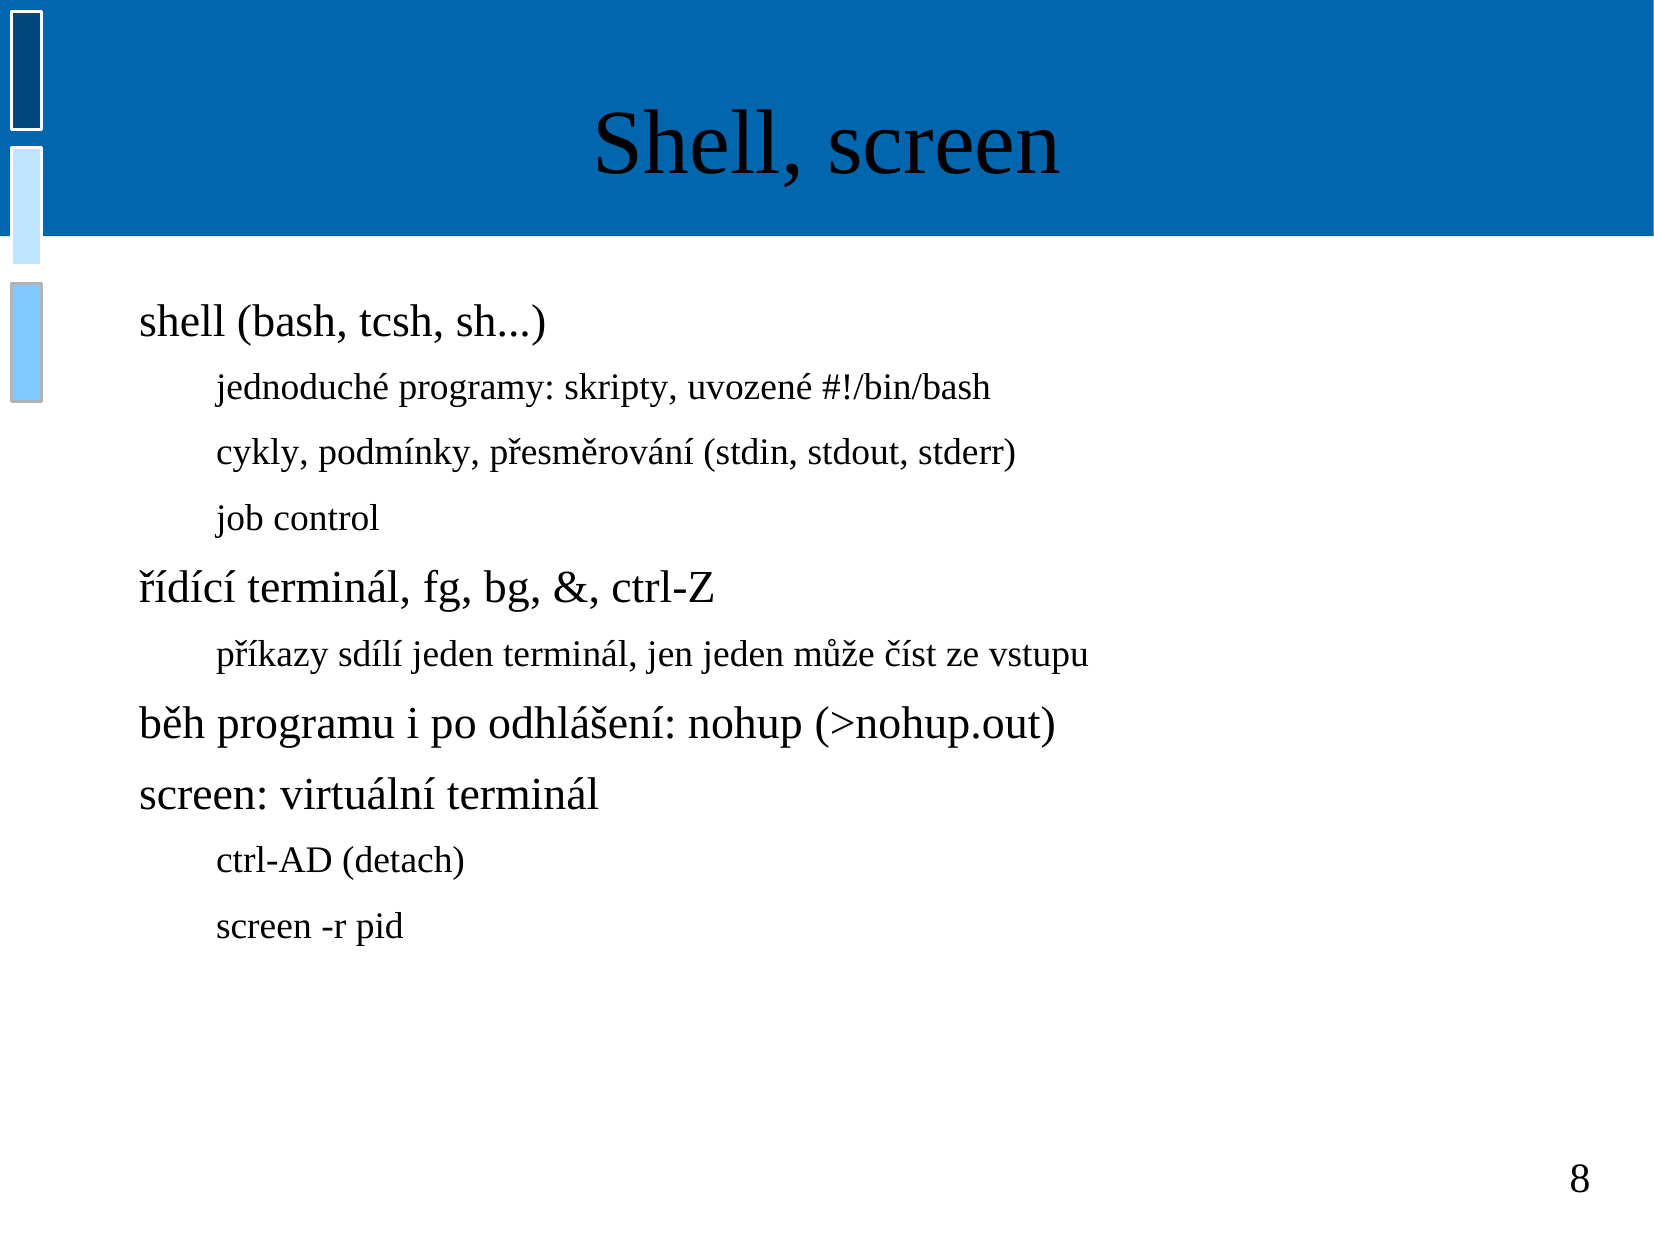

# Shell, screen
shell (bash, tcsh, sh...)
jednoduché programy: skripty, uvozené #!/bin/bash
cykly, podmínky, přesměrování (stdin, stdout, stderr)
job control
řídící terminál, fg, bg, &, ctrl-Z
příkazy sdílí jeden terminál, jen jeden může číst ze vstupu
běh programu i po odhlášení: nohup (>nohup.out)
screen: virtuální terminál
ctrl-AD (detach)
screen -r pid